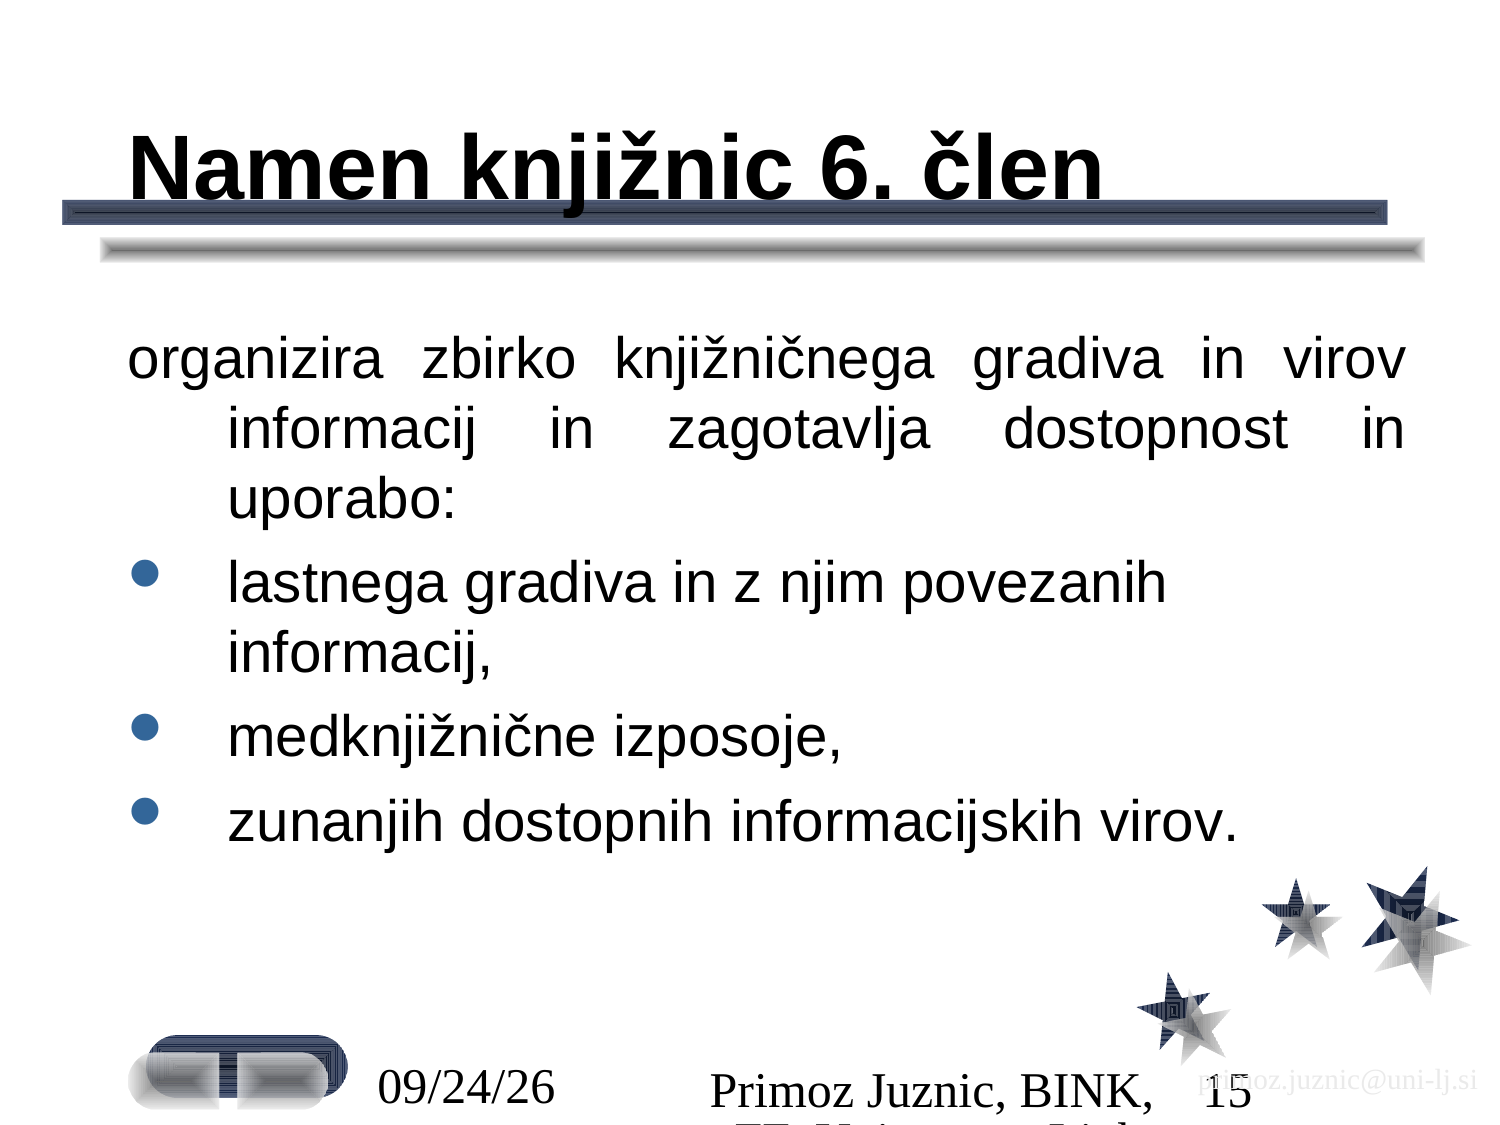

# Namen knjižnic 6. člen
organizira zbirko knjižničnega gradiva in virov informacij in zagotavlja dostopnost in uporabo:
lastnega gradiva in z njim povezanih informacij,
medknjižnične izposoje,
zunanjih dostopnih informacijskih virov.
Primoz Juznic, BINK, FF, Univerza v Ljubljani
15